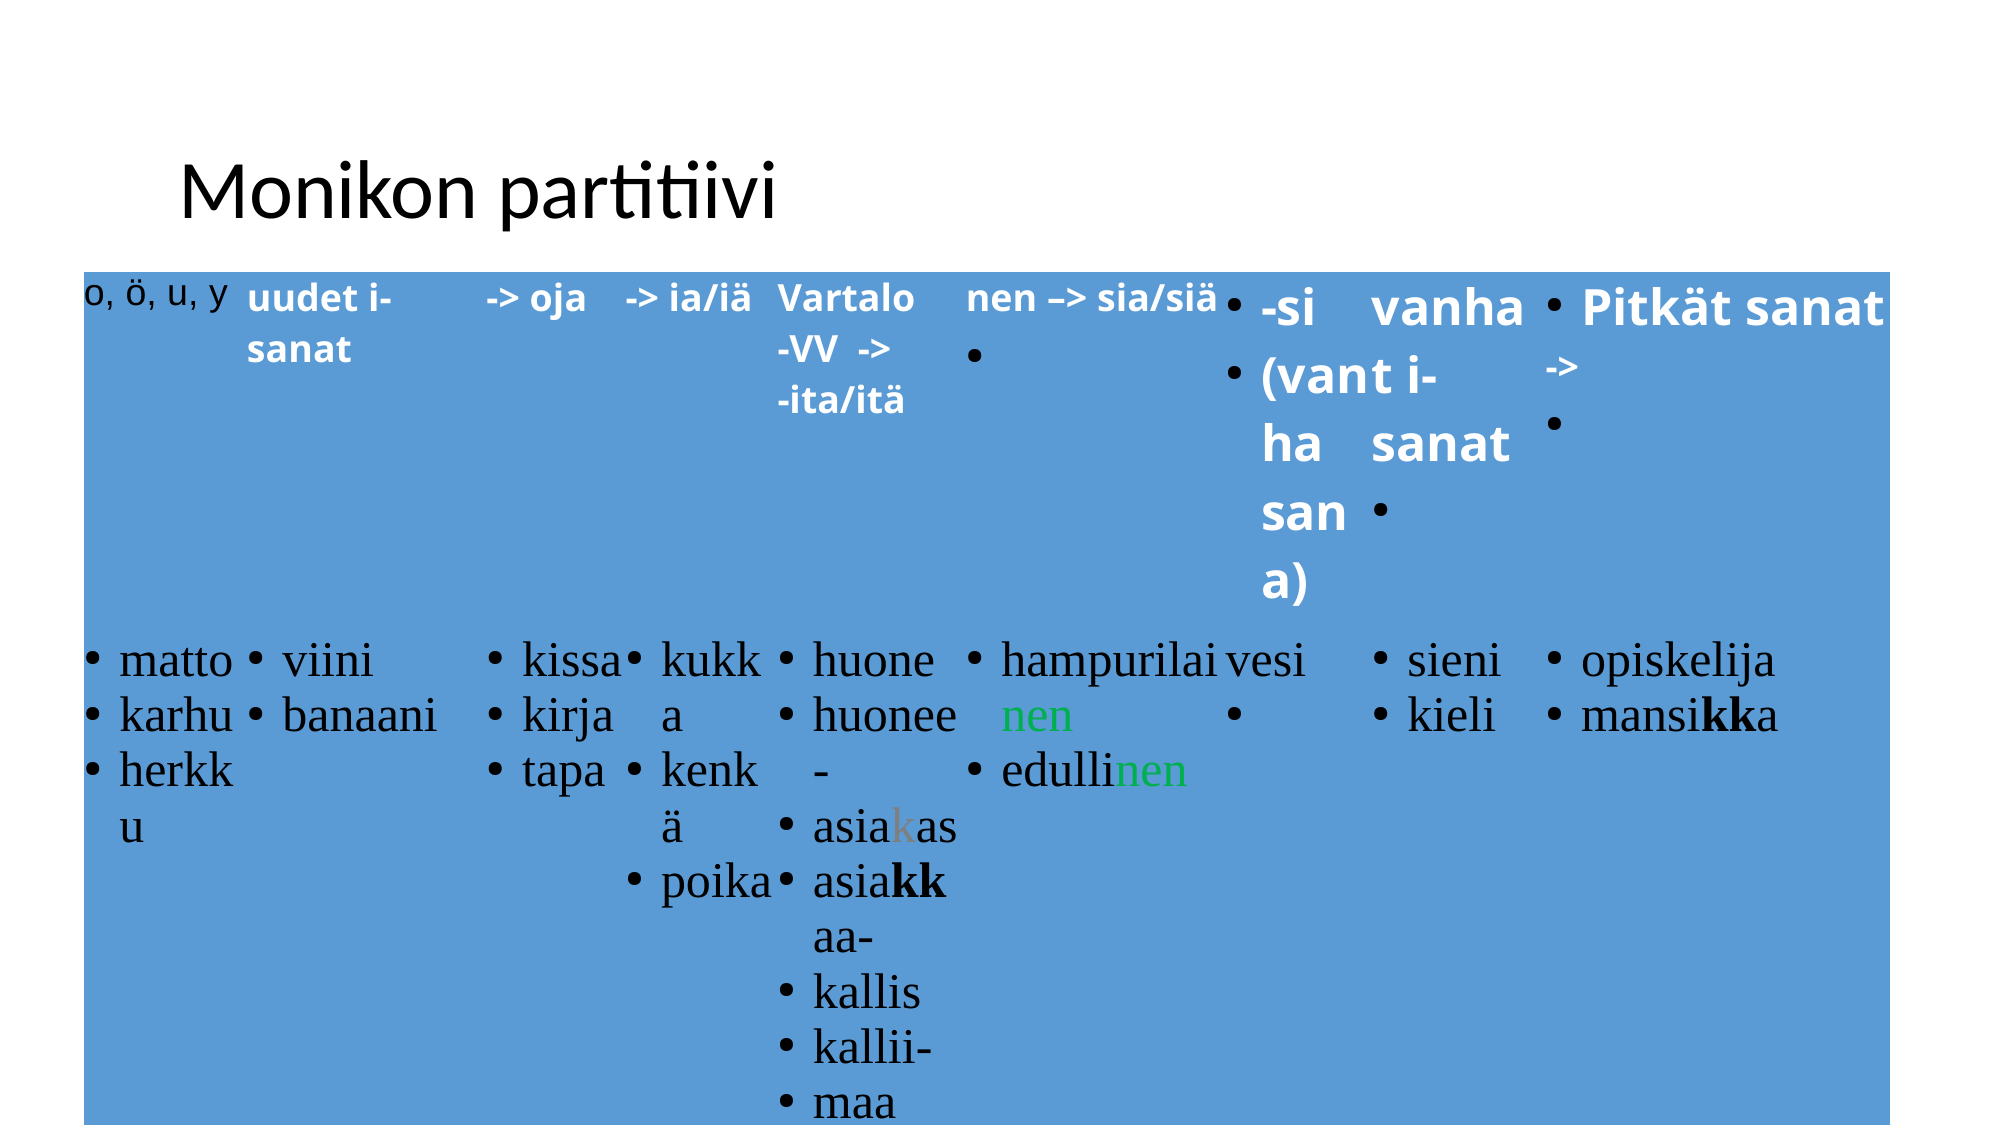

Monikon partitiivi
| o, ö, u, y | uudet i-sanat | -> oja | -> ia/iä | Vartalo -VV -> -ita/itä | nen –> sia/siä | -si (vanha sana) | vanhat i-sanat | Pitkät sanat -> |
| --- | --- | --- | --- | --- | --- | --- | --- | --- |
| matto karhu herkku | viini banaani | kissa kirja tapa | kukka kenkä poika | huone huonee- asiakas asiakkaa- kallis kallii- maa | hampurilainen edullinen | vesi | sieni kieli | opiskelija mansikka |
| mattoja karhuja herkkuja | viinejä banaaneja | kissoja kirjoja tapoja | kukkia kenkiä poikia | huoneita asiakkaita kalliita maita | hampurilaisia edullisia | vesiä | sieniä kieliä | opiskelijoita mansikoita |